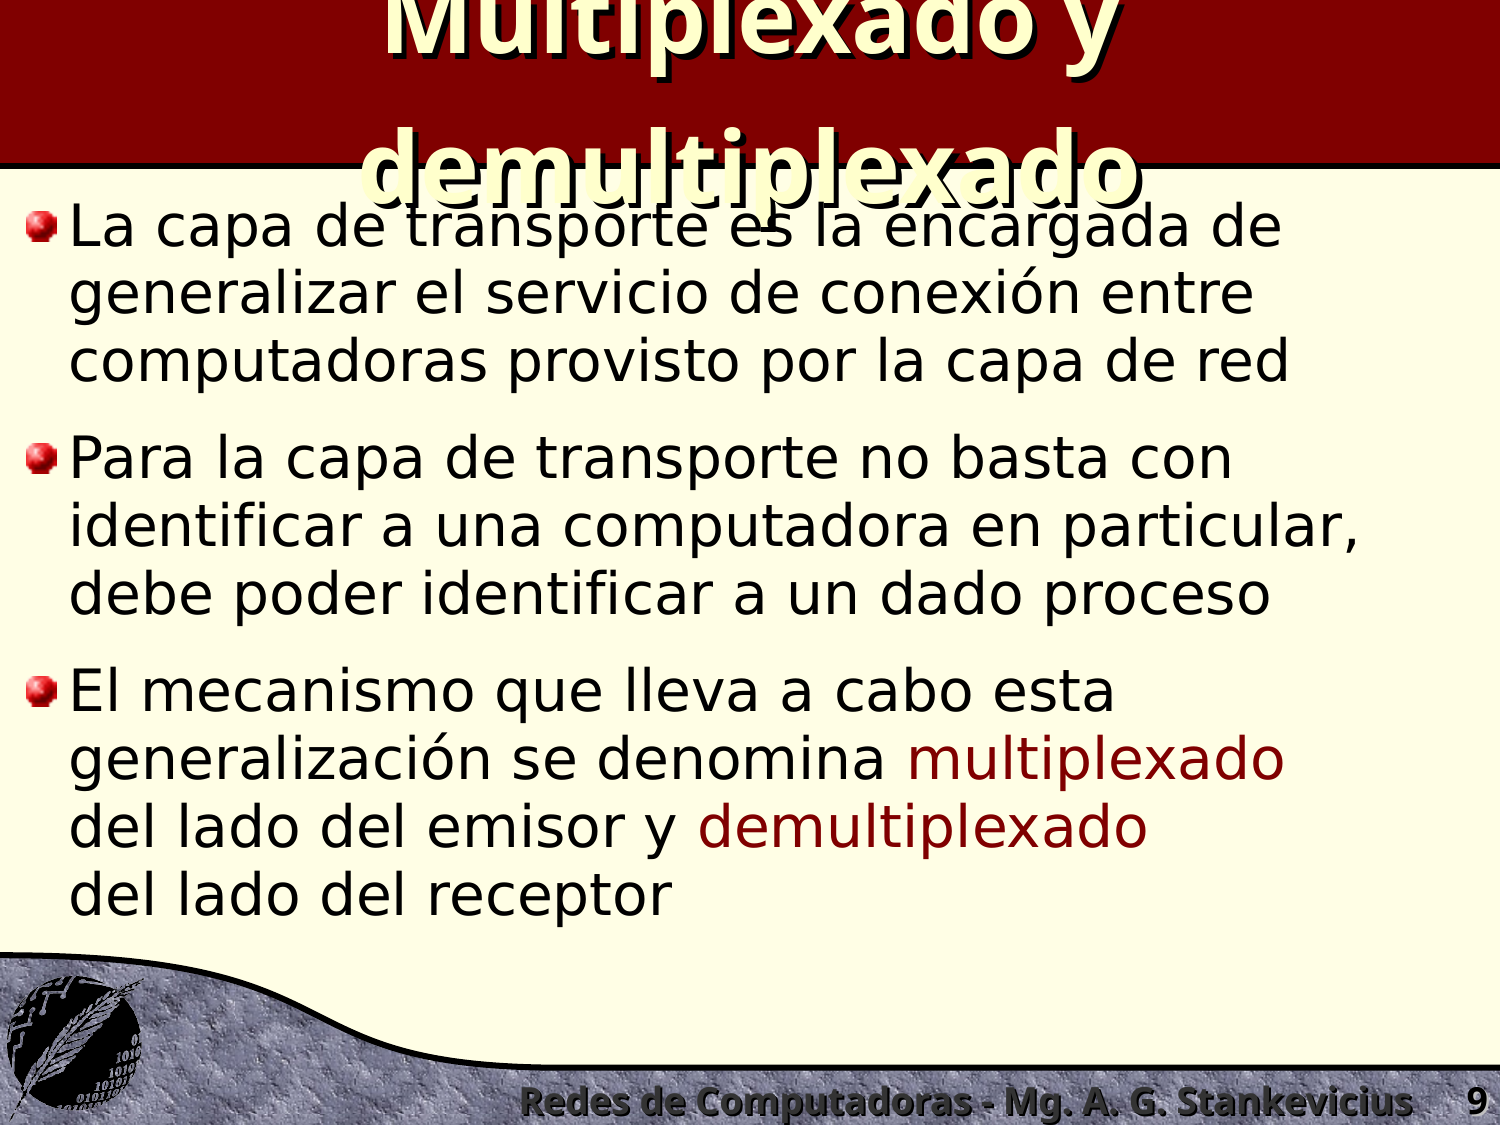

# Multiplexado y demultiplexado
La capa de transporte es la encargada de generalizar el servicio de conexión entre computadoras provisto por la capa de red
Para la capa de transporte no basta con identificar a una computadora en particular, debe poder identificar a un dado proceso
El mecanismo que lleva a cabo esta generalización se denomina multiplexado
del lado del emisor y demultiplexado
del lado del receptor
9